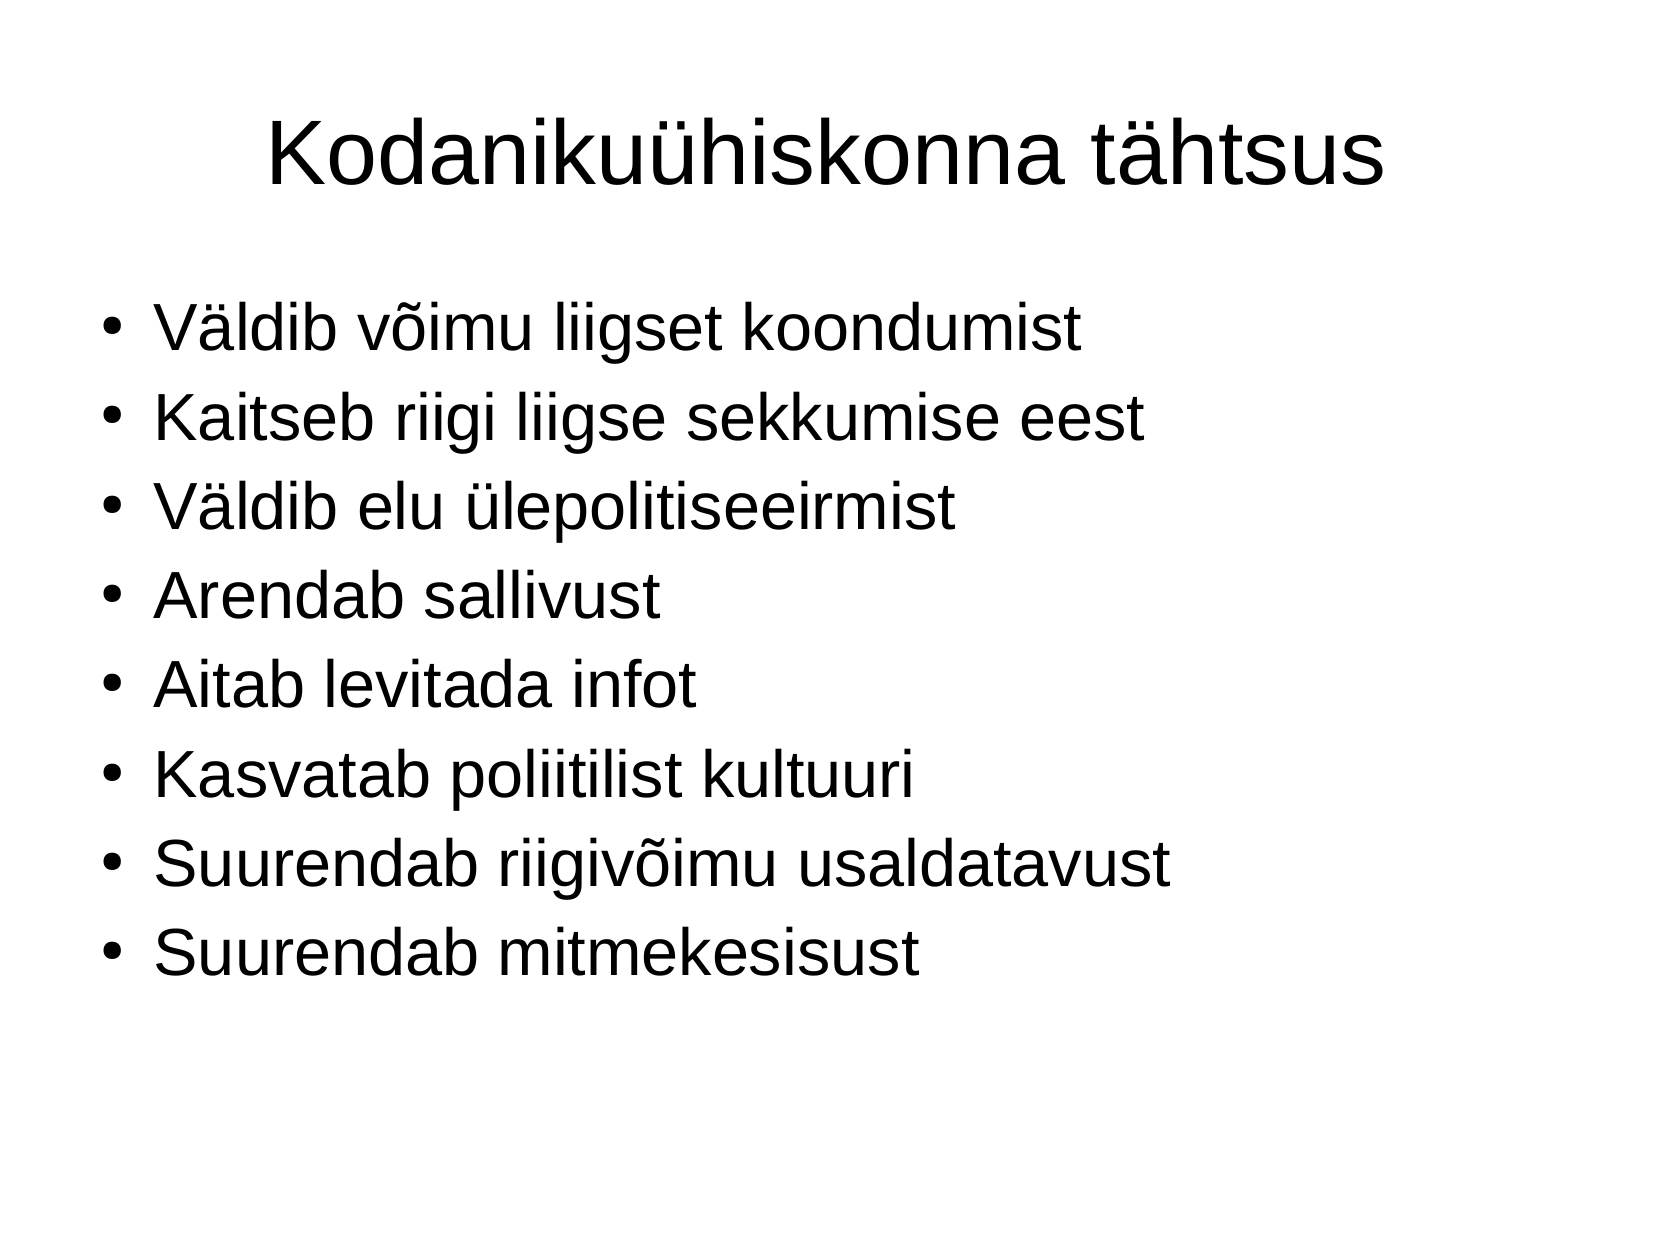

# Kodanikuühiskonna tähtsus
Väldib võimu liigset koondumist
Kaitseb riigi liigse sekkumise eest
Väldib elu ülepolitiseeirmist
Arendab sallivust
Aitab levitada infot
Kasvatab poliitilist kultuuri
Suurendab riigivõimu usaldatavust
Suurendab mitmekesisust